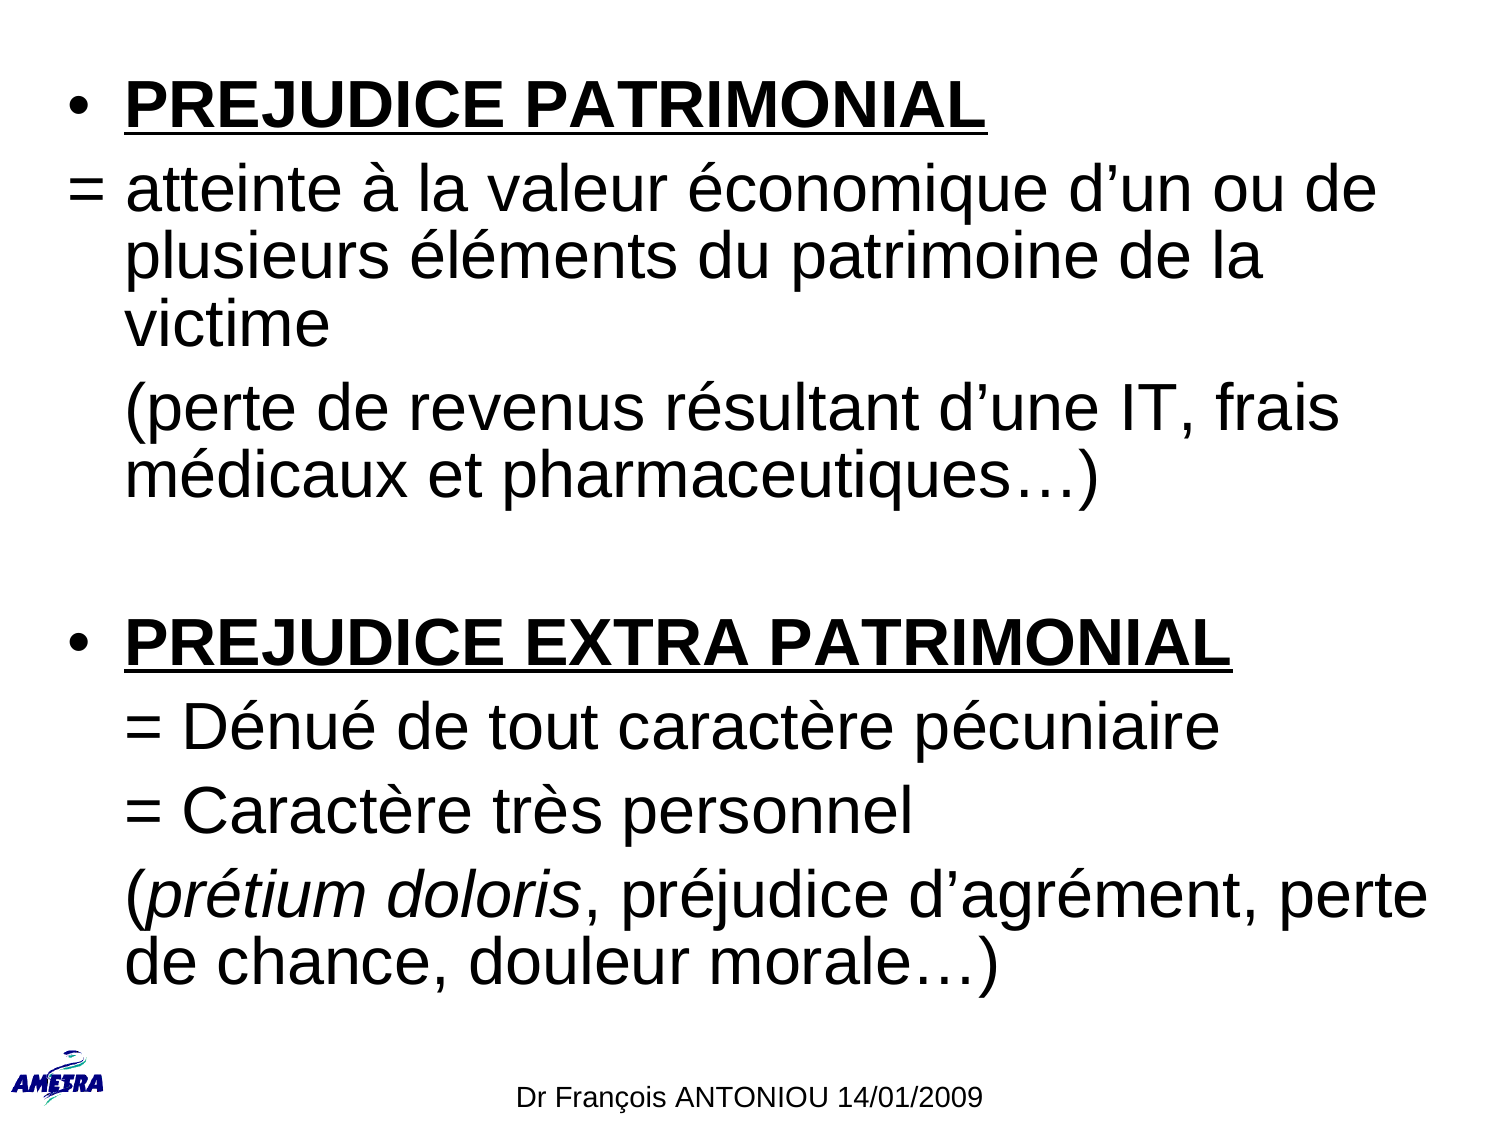

# PREJUDICE PATRIMONIAL
= atteinte à la valeur économique d’un ou de plusieurs éléments du patrimoine de la victime
	(perte de revenus résultant d’une IT, frais médicaux et pharmaceutiques…)
PREJUDICE EXTRA PATRIMONIAL
	= Dénué de tout caractère pécuniaire
	= Caractère très personnel
	(prétium doloris, préjudice d’agrément, perte de chance, douleur morale…)
Dr François ANTONIOU 14/01/2009